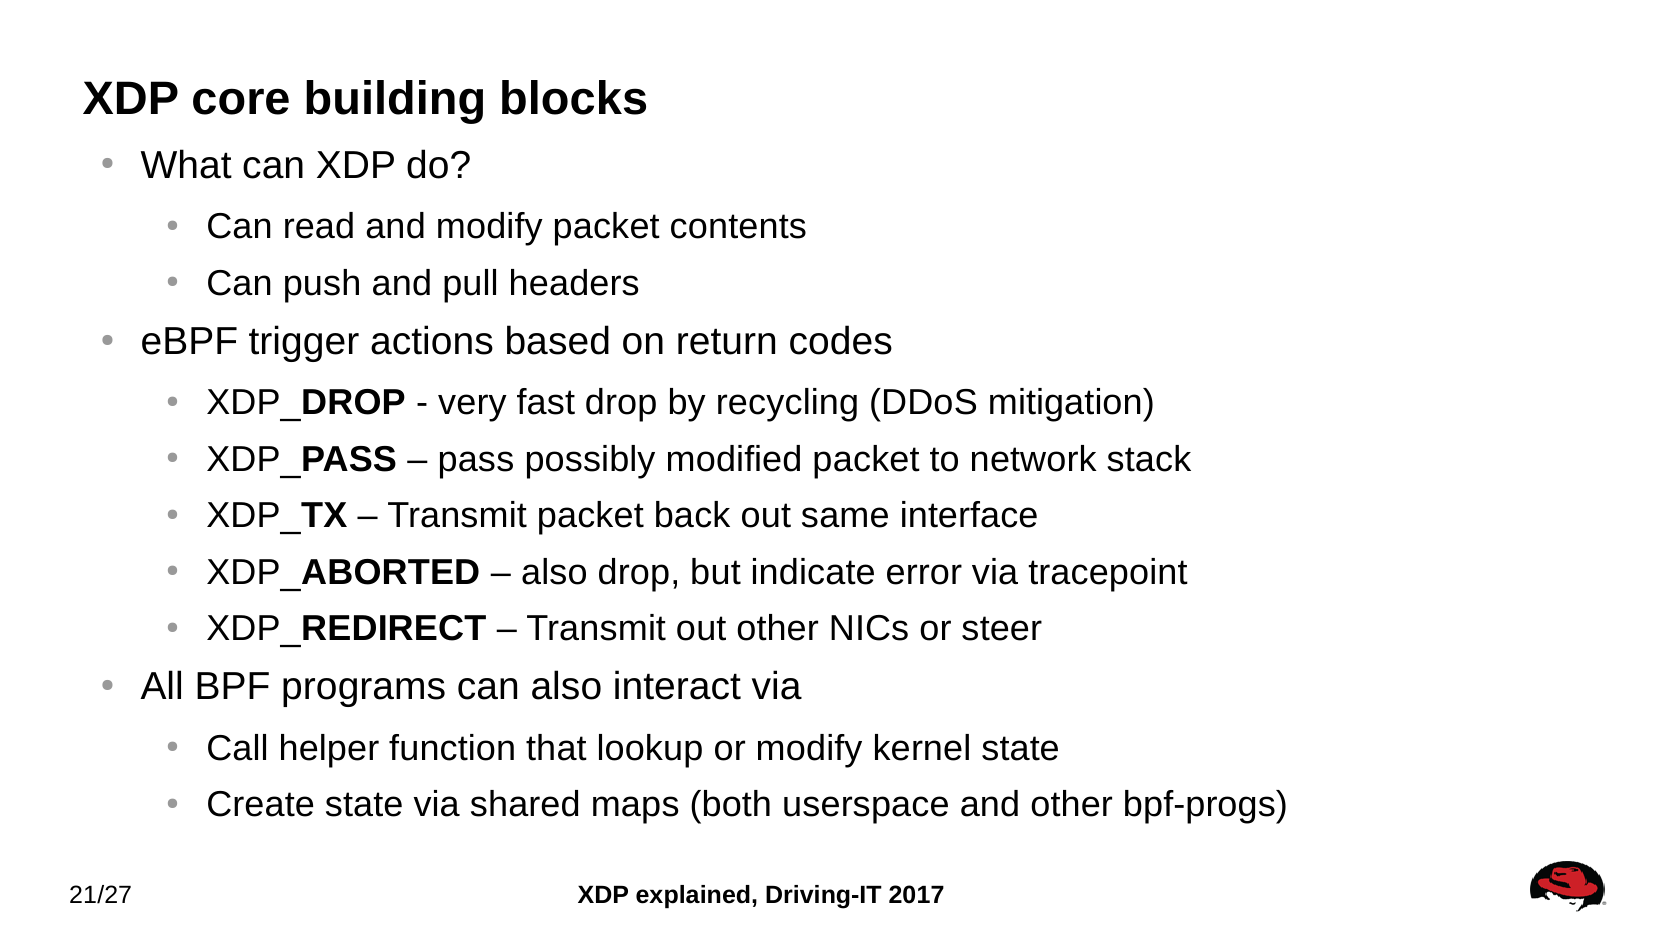

# XDP core building blocks
What can XDP do?
Can read and modify packet contents
Can push and pull headers
eBPF trigger actions based on return codes
XDP_DROP - very fast drop by recycling (DDoS mitigation)
XDP_PASS – pass possibly modified packet to network stack
XDP_TX – Transmit packet back out same interface
XDP_ABORTED – also drop, but indicate error via tracepoint
XDP_REDIRECT – Transmit out other NICs or steer
All BPF programs can also interact via
Call helper function that lookup or modify kernel state
Create state via shared maps (both userspace and other bpf-progs)